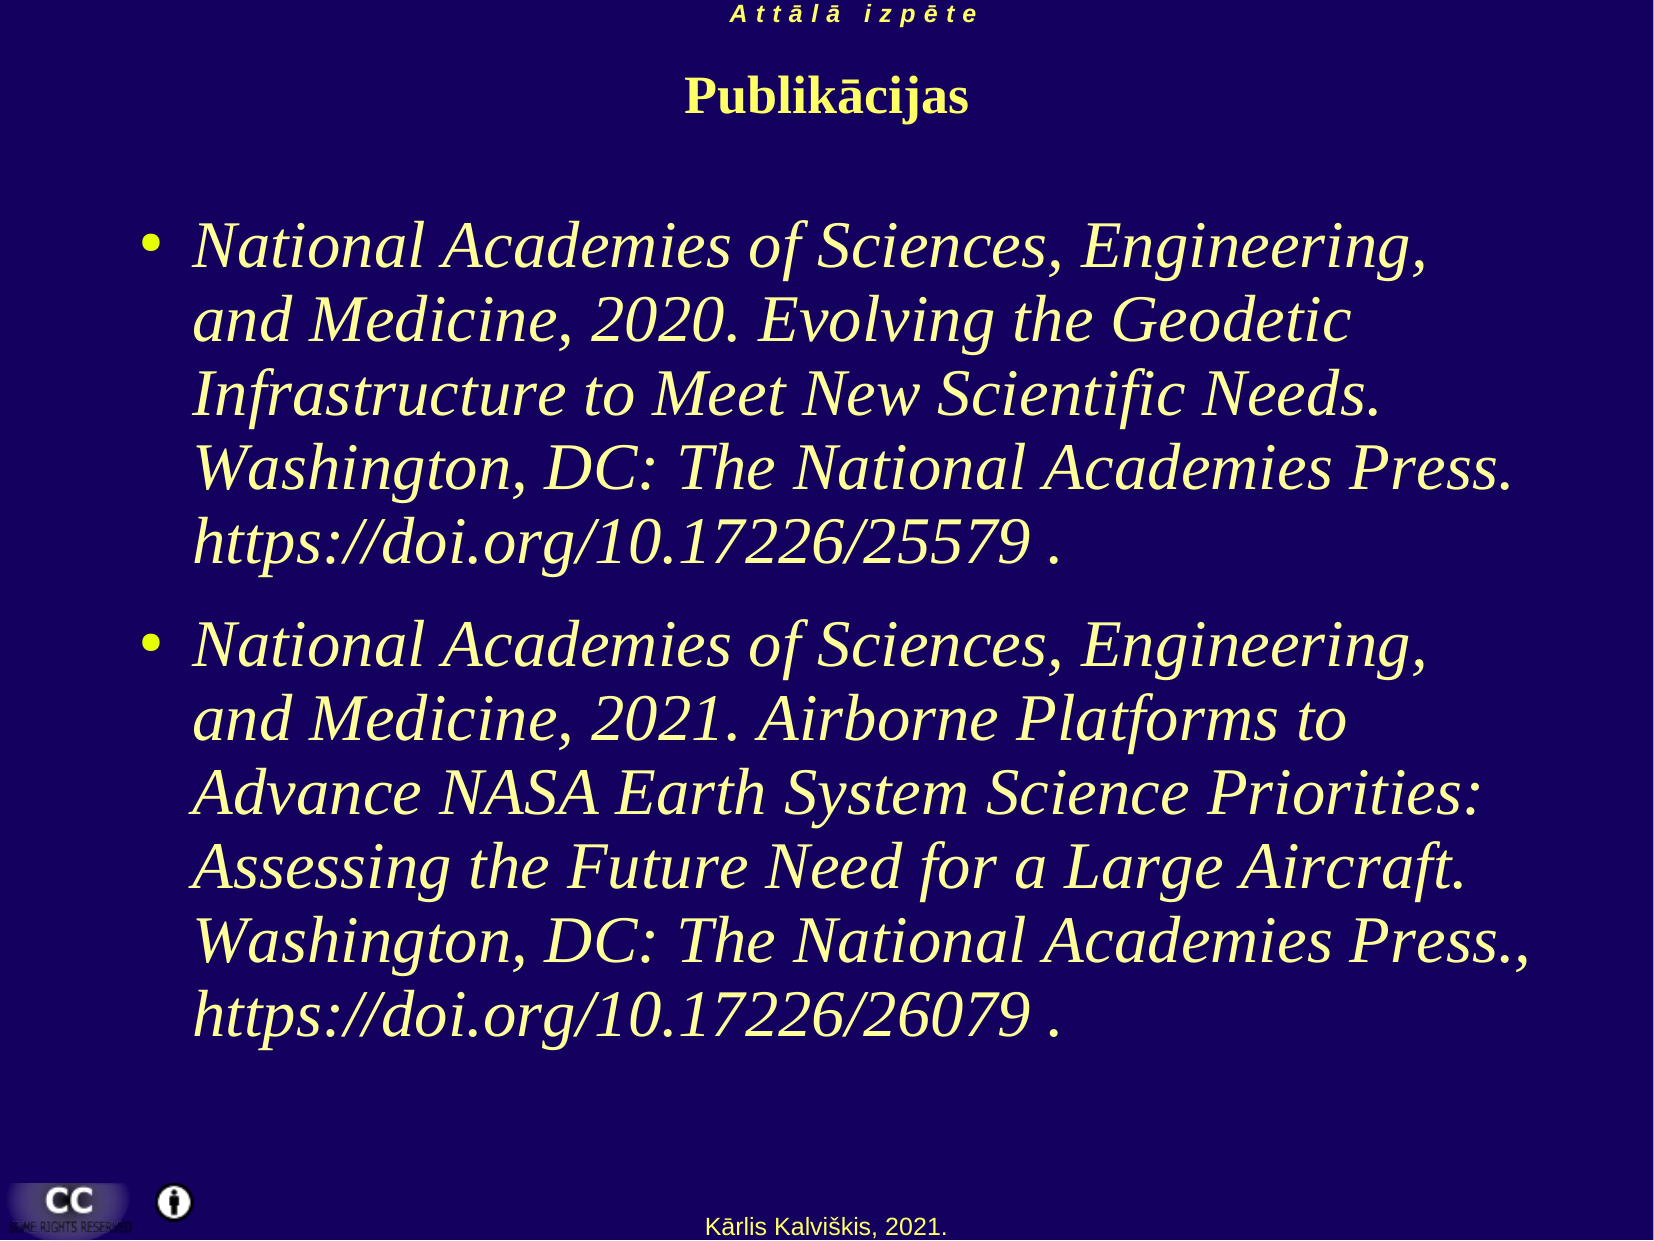

# Publikācijas
National Academies of Sciences, Engineering, and Medicine, 2020. Evolving the Geodetic Infrastructure to Meet New Scientific Needs. Washington, DC: The National Academies Press. https://doi.org/10.17226/25579 .
National Academies of Sciences, Engineering, and Medicine, 2021. Airborne Platforms to Advance NASA Earth System Science Priorities: Assessing the Future Need for a Large Aircraft. Washington, DC: The National Academies Press., https://doi.org/10.17226/26079 .